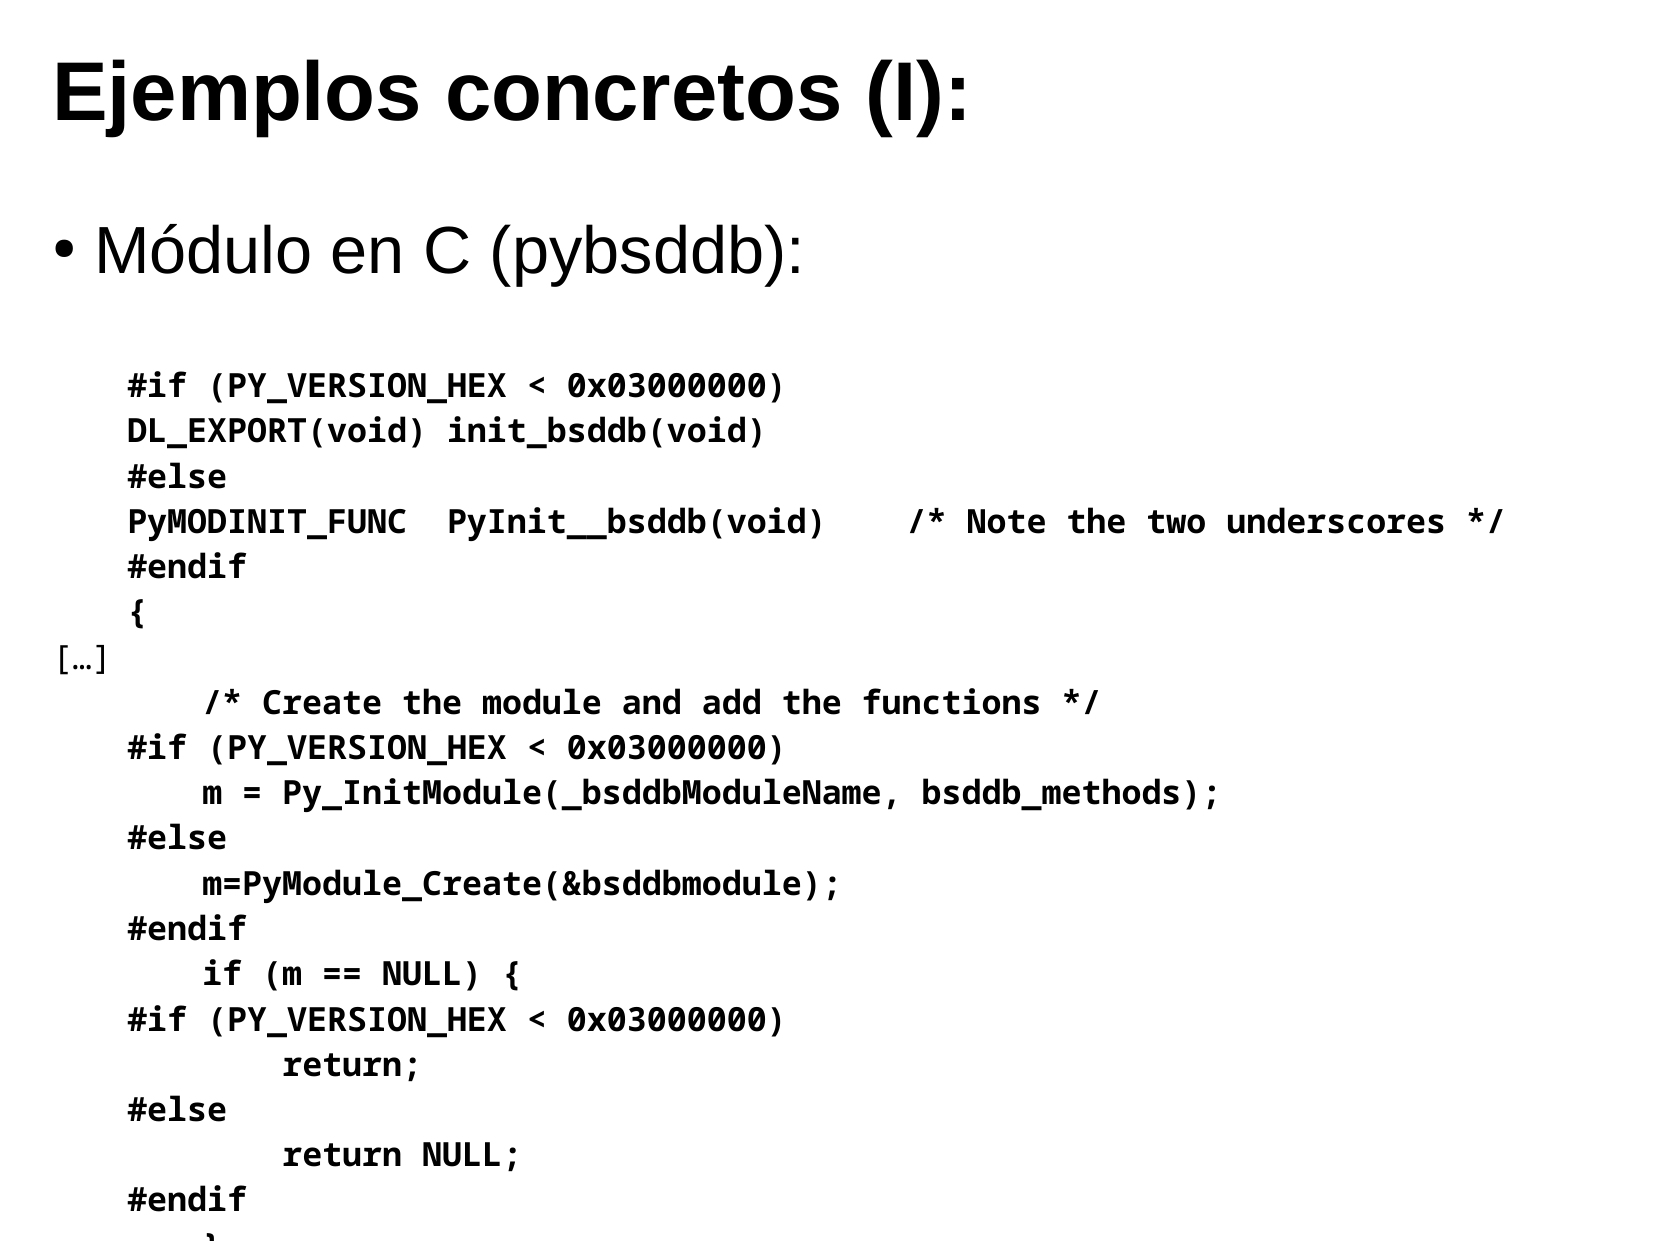

Ejemplos concretos (I):
 Módulo en C (pybsddb):
	#if (PY_VERSION_HEX < 0x03000000)
	DL_EXPORT(void) init_bsddb(void)
	#else
	PyMODINIT_FUNC PyInit__bsddb(void) /* Note the two underscores */
	#endif
	{
[…]
 	/* Create the module and add the functions */
	#if (PY_VERSION_HEX < 0x03000000)
 	m = Py_InitModule(_bsddbModuleName, bsddb_methods);
	#else
 	m=PyModule_Create(&bsddbmodule);
	#endif
 	if (m == NULL) {
	#if (PY_VERSION_HEX < 0x03000000)
 	 return;
	#else
 	 return NULL;
	#endif
 	}